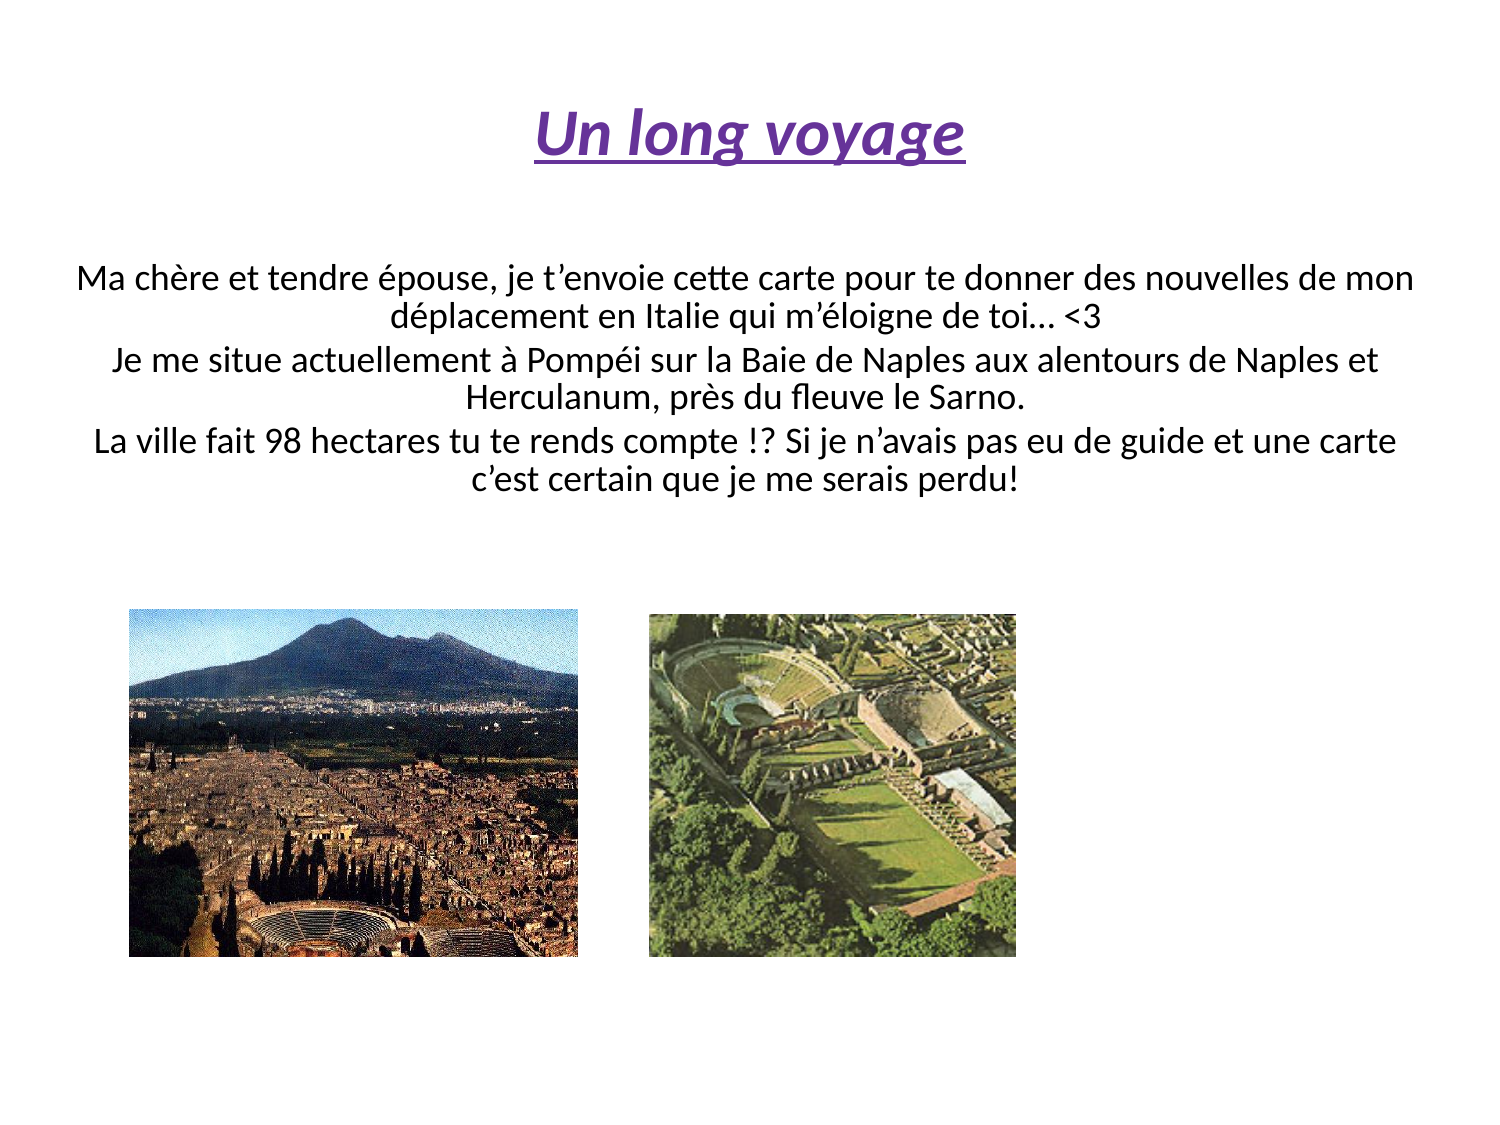

# Un long voyage
Ma chère et tendre épouse, je t’envoie cette carte pour te donner des nouvelles de mon déplacement en Italie qui m’éloigne de toi… <3
Je me situe actuellement à Pompéi sur la Baie de Naples aux alentours de Naples et Herculanum, près du fleuve le Sarno.
La ville fait 98 hectares tu te rends compte !? Si je n’avais pas eu de guide et une carte c’est certain que je me serais perdu!